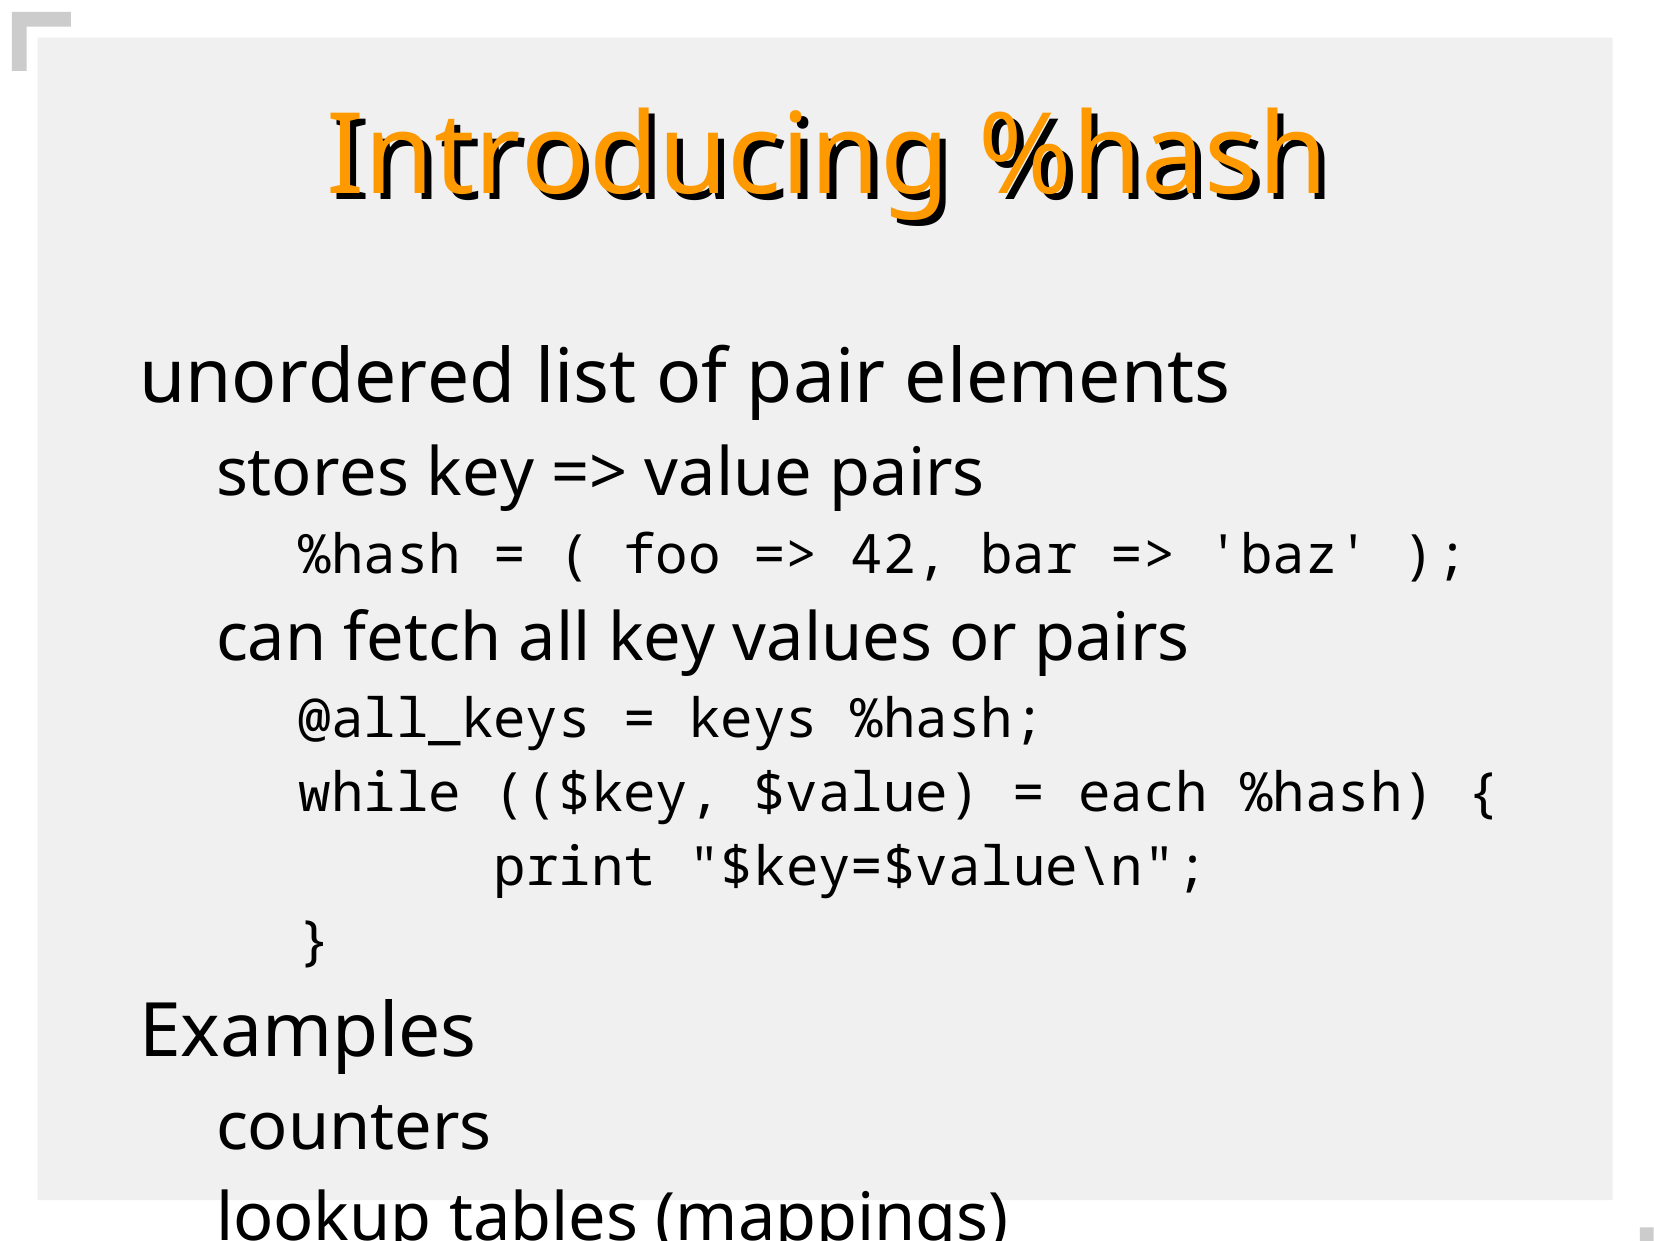

# Introducing %hash
unordered list of pair elements
stores key => value pairs
%hash = ( foo => 42, bar => 'baz' );
can fetch all key values or pairs
@all_keys = keys %hash;
while (($key, $value) = each %hash) {
 print "$key=$value\n";
}
Examples
counters
lookup tables (mappings)